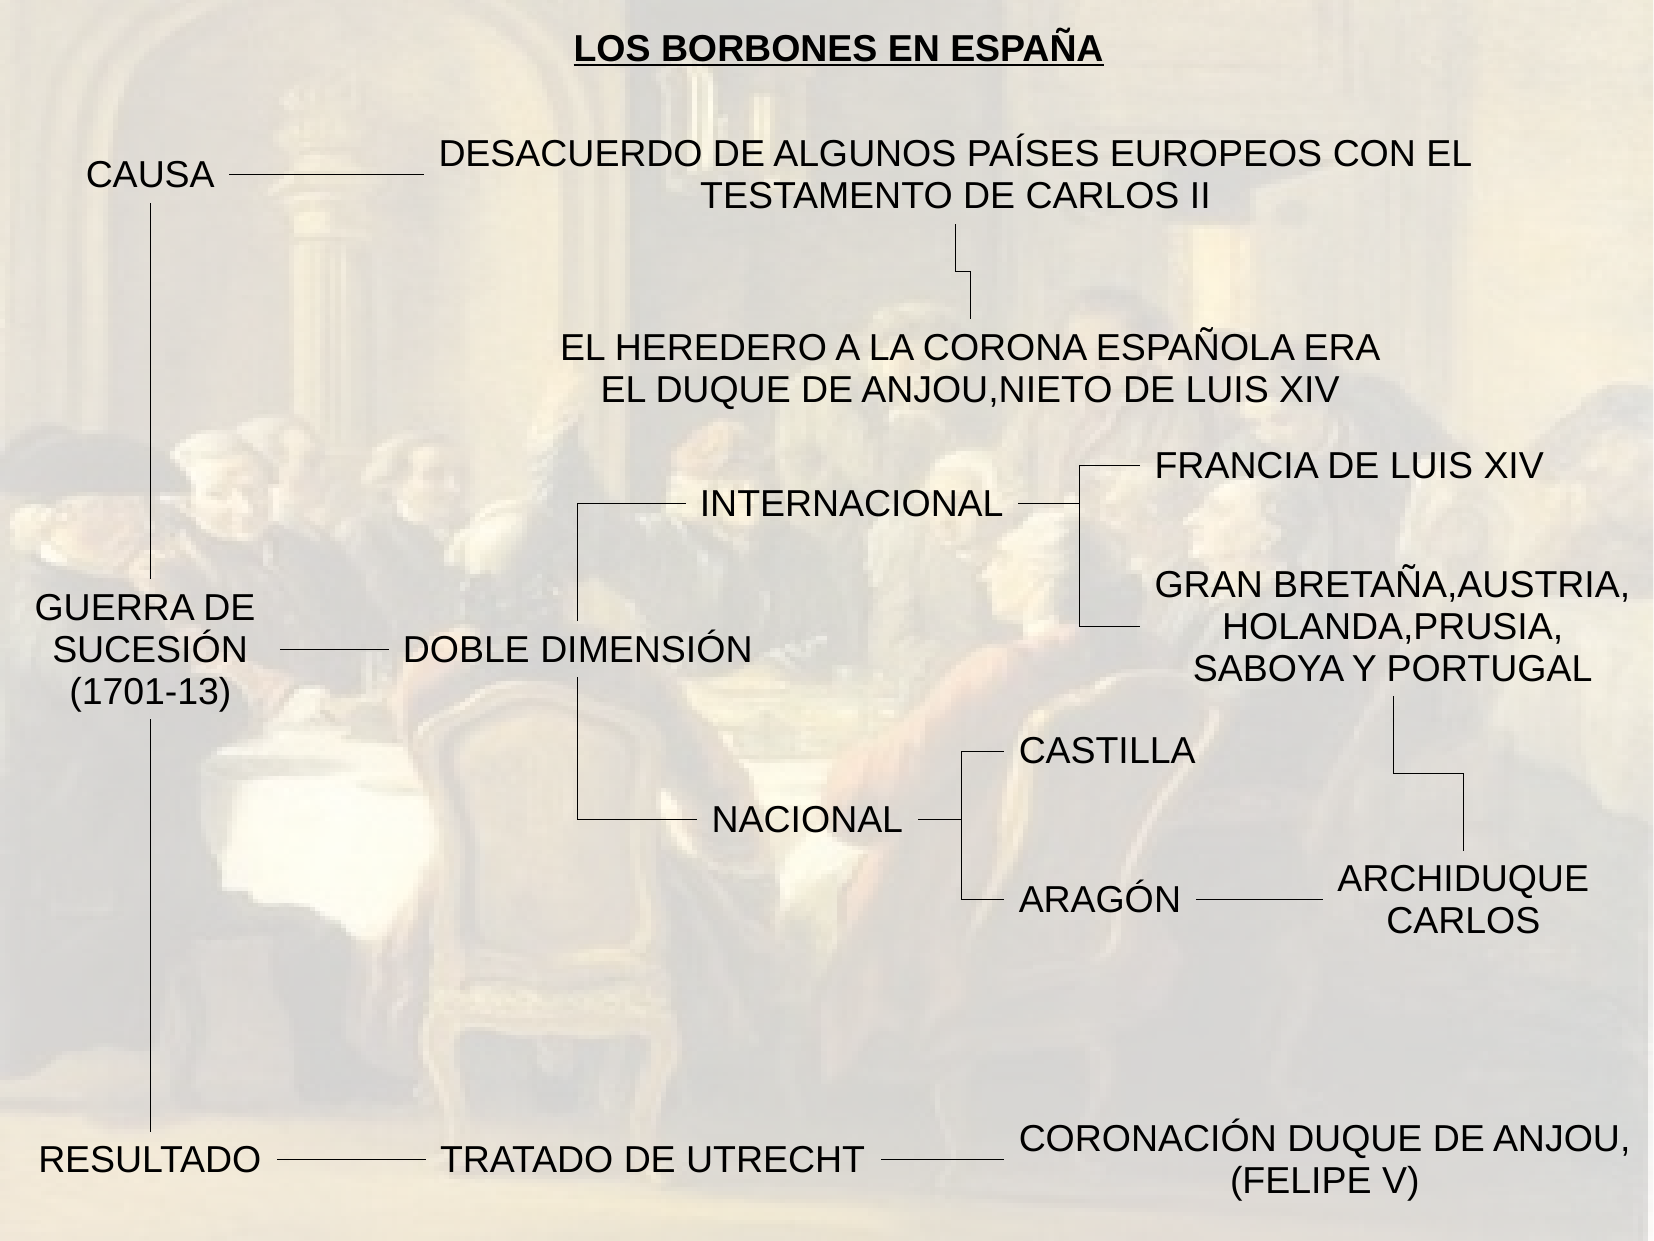

LOS BORBONES EN ESPAÑA
DESACUERDO DE ALGUNOS PAÍSES EUROPEOS CON EL
TESTAMENTO DE CARLOS II
CAUSA
EL HEREDERO A LA CORONA ESPAÑOLA ERA
EL DUQUE DE ANJOU,NIETO DE LUIS XIV
FRANCIA DE LUIS XIV
INTERNACIONAL
GRAN BRETAÑA,AUSTRIA,
HOLANDA,PRUSIA,
SABOYA Y PORTUGAL
GUERRA DE
SUCESIÓN
(1701-13)
DOBLE DIMENSIÓN
CASTILLA
NACIONAL
ARCHIDUQUE
CARLOS
ARAGÓN
CORONACIÓN DUQUE DE ANJOU,
(FELIPE V)
RESULTADO
TRATADO DE UTRECHT